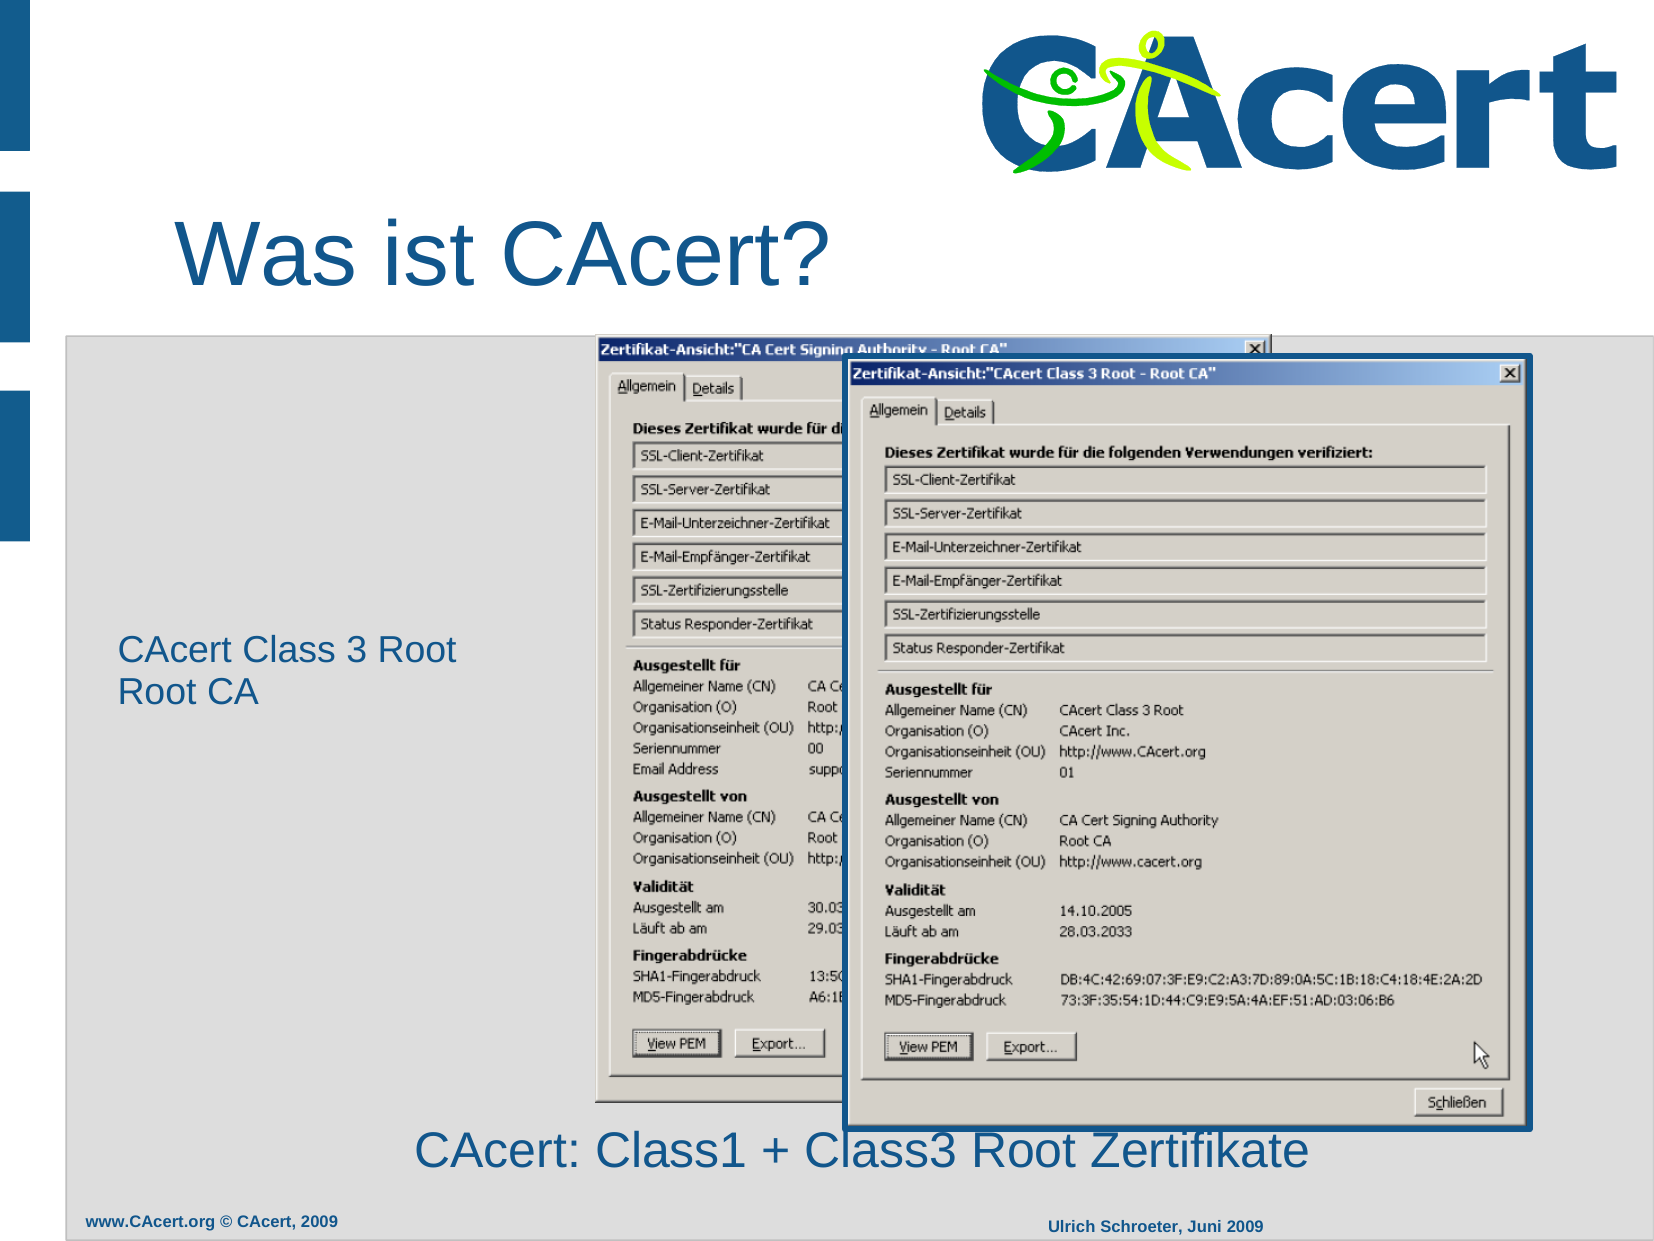

Was ist CAcert?
CAcert Class 3 Root
Root CA
CAcert: Class1 + Class3 Root Zertifikate